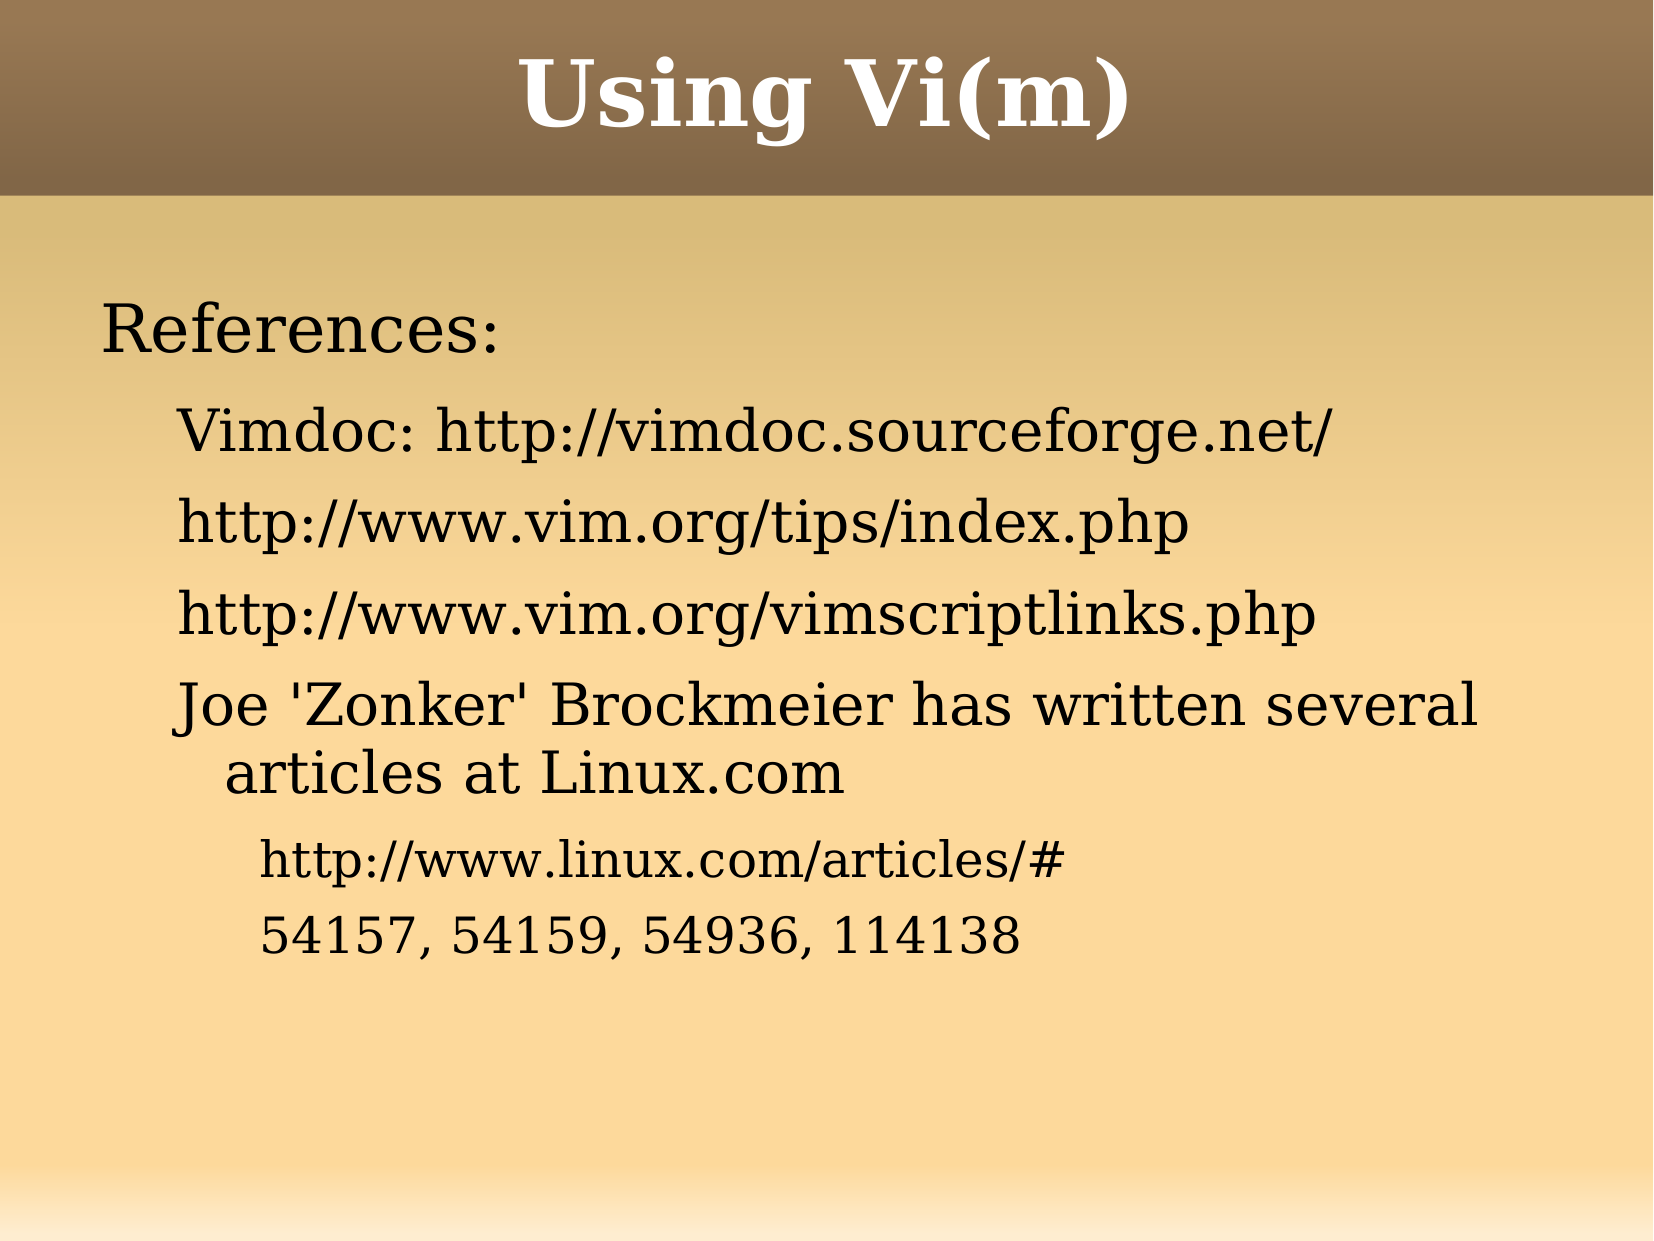

# Using Vi(m)
References:
Vimdoc: http://vimdoc.sourceforge.net/
http://www.vim.org/tips/index.php
http://www.vim.org/vimscriptlinks.php
Joe 'Zonker' Brockmeier has written several articles at Linux.com
http://www.linux.com/articles/#
54157, 54159, 54936, 114138